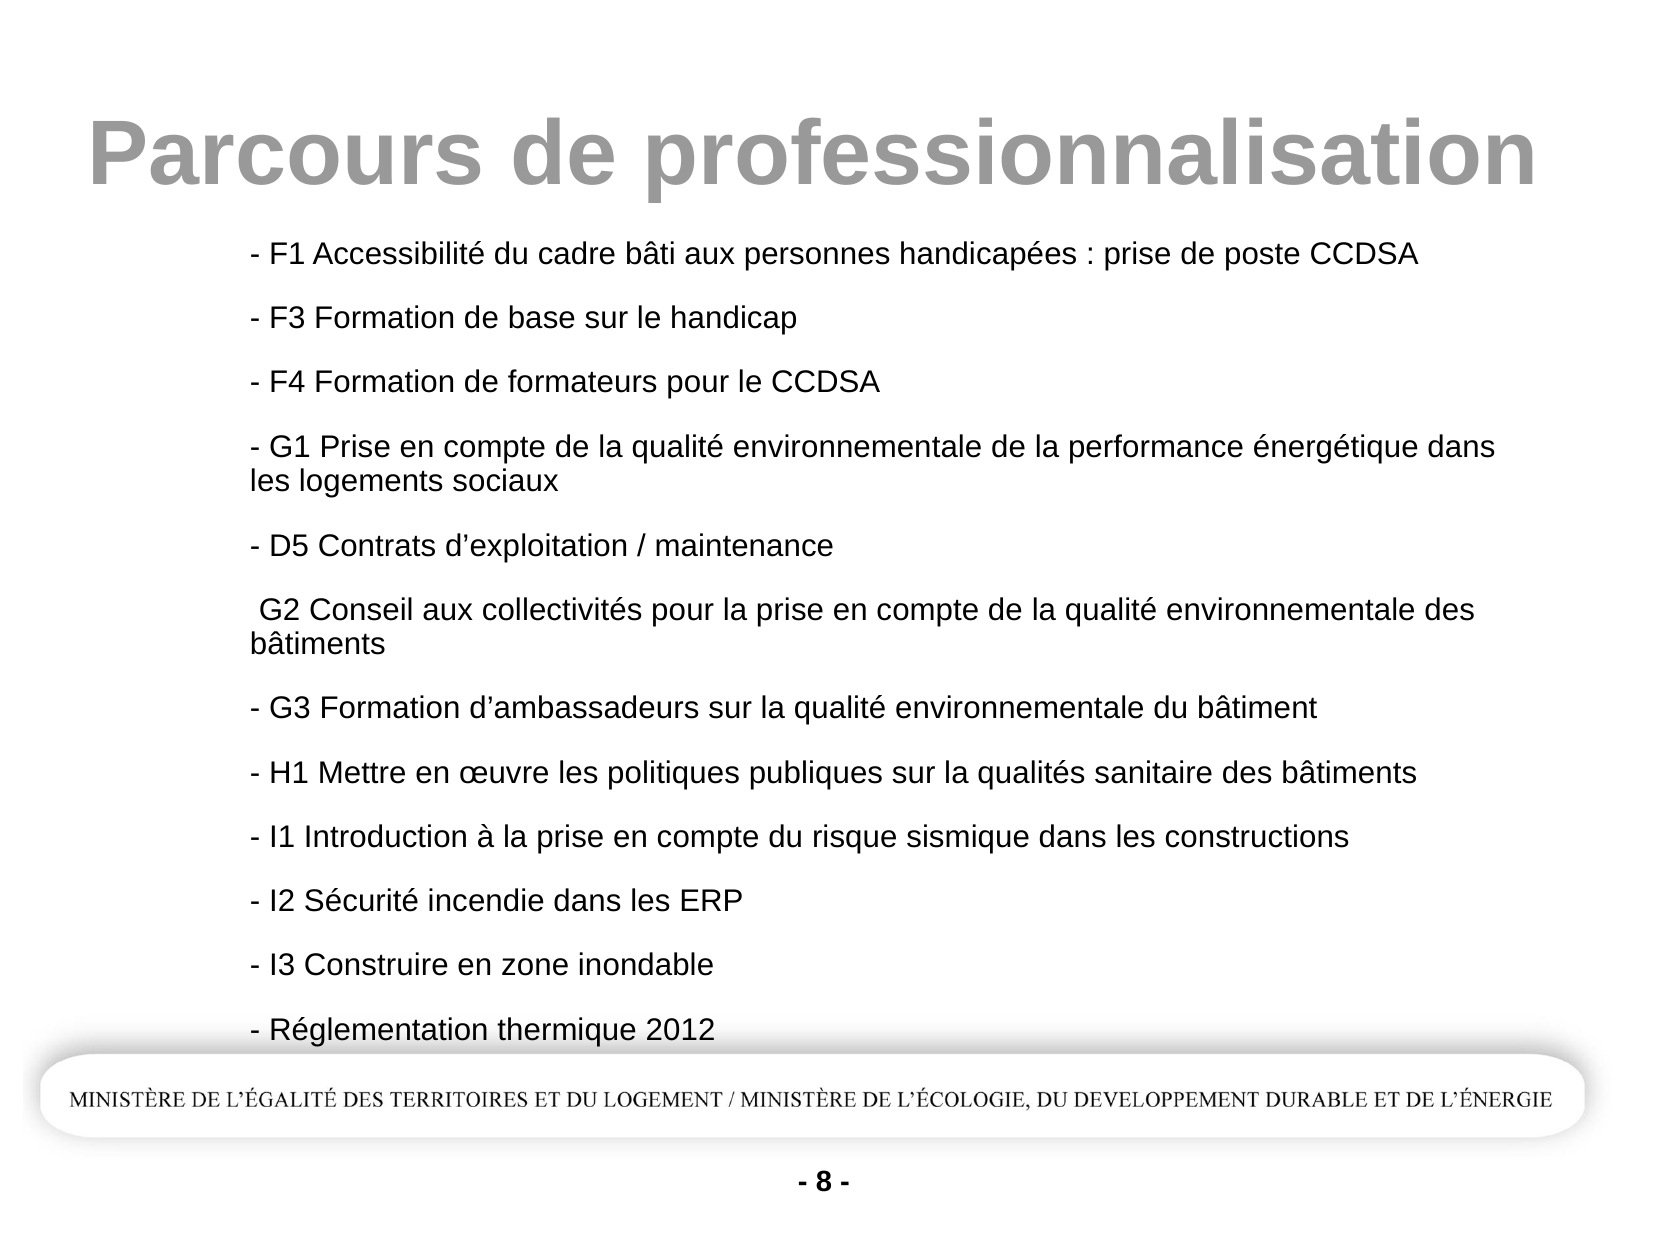

# Parcours de professionnalisation
- F1 Accessibilité du cadre bâti aux personnes handicapées : prise de poste CCDSA
- F3 Formation de base sur le handicap
- F4 Formation de formateurs pour le CCDSA
- G1 Prise en compte de la qualité environnementale de la performance énergétique dans les logements sociaux
- D5 Contrats d’exploitation / maintenance
 G2 Conseil aux collectivités pour la prise en compte de la qualité environnementale des bâtiments
- G3 Formation d’ambassadeurs sur la qualité environnementale du bâtiment
- H1 Mettre en œuvre les politiques publiques sur la qualités sanitaire des bâtiments
- I1 Introduction à la prise en compte du risque sismique dans les constructions
- I2 Sécurité incendie dans les ERP
- I3 Construire en zone inondable
- Réglementation thermique 2012